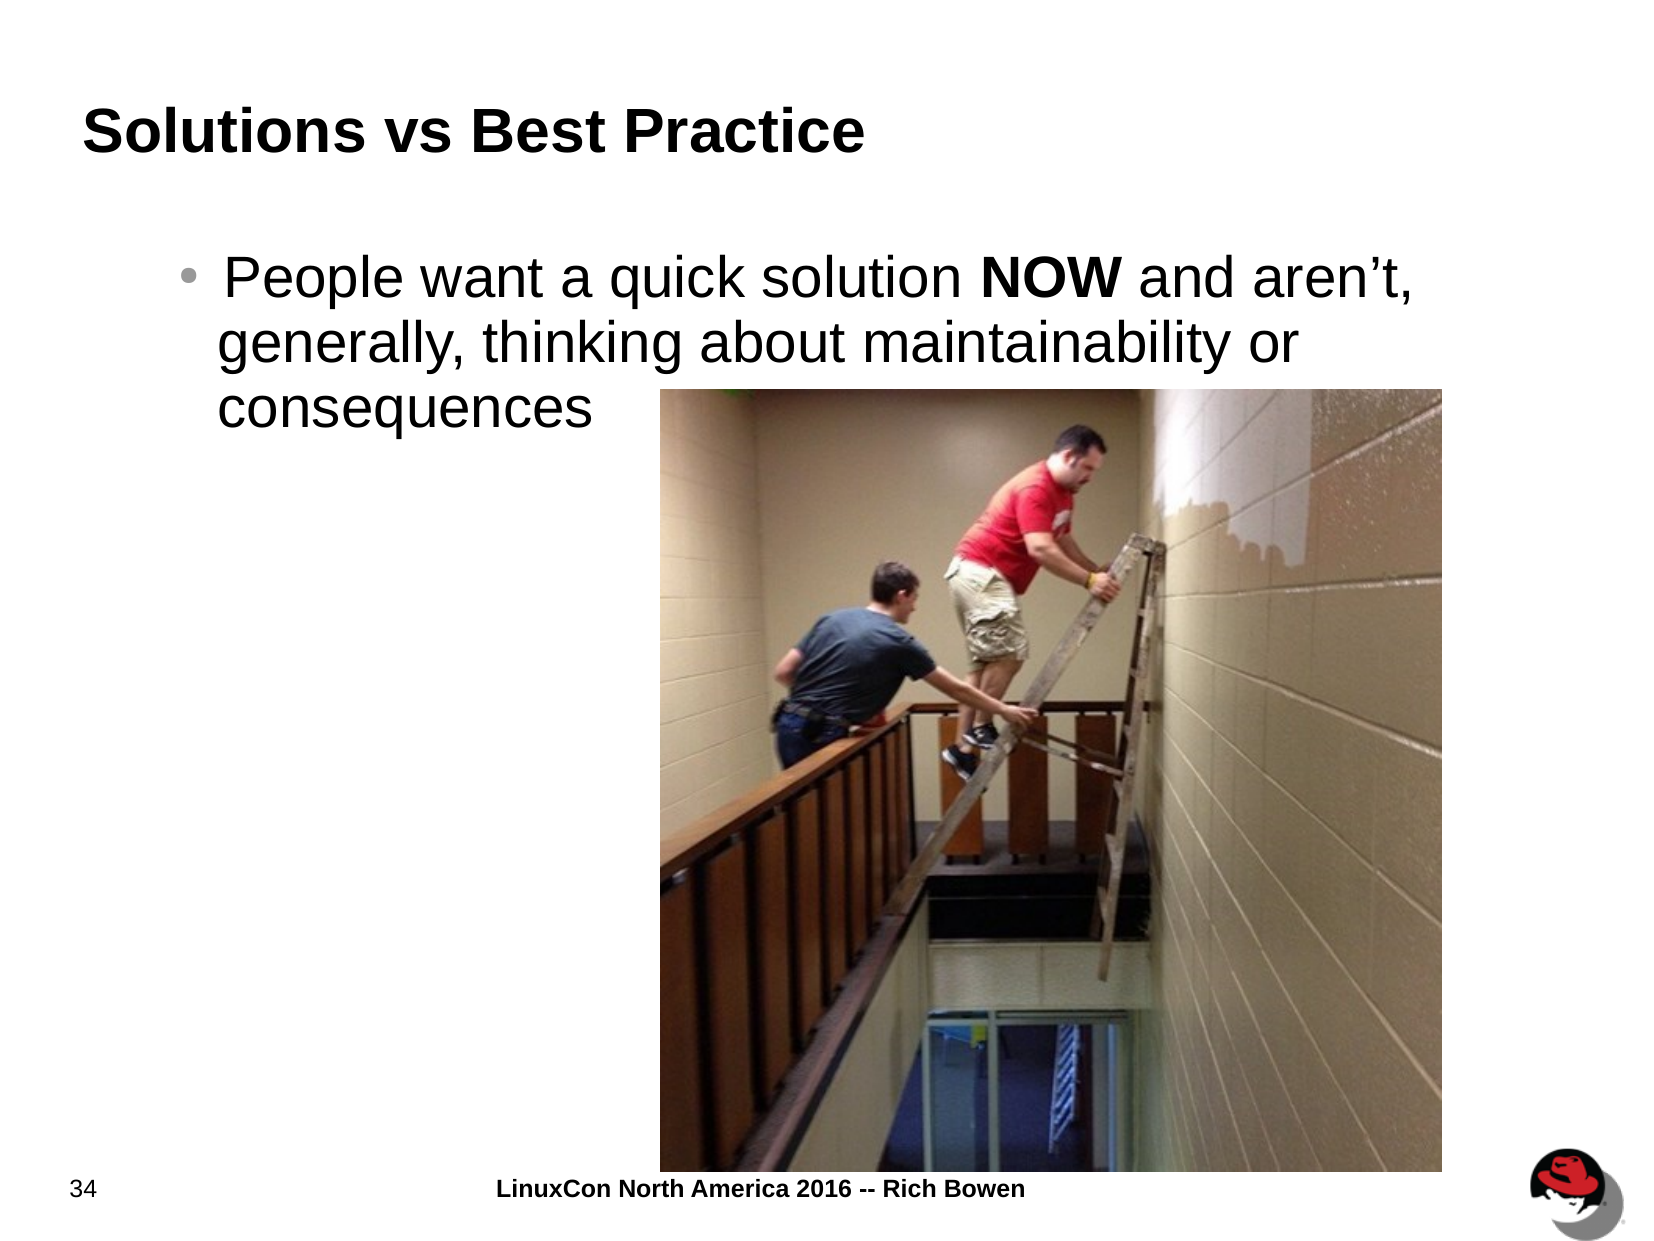

# Solutions vs Best Practice
People want a quick solution NOW and aren’t, generally, thinking about maintainability or consequences